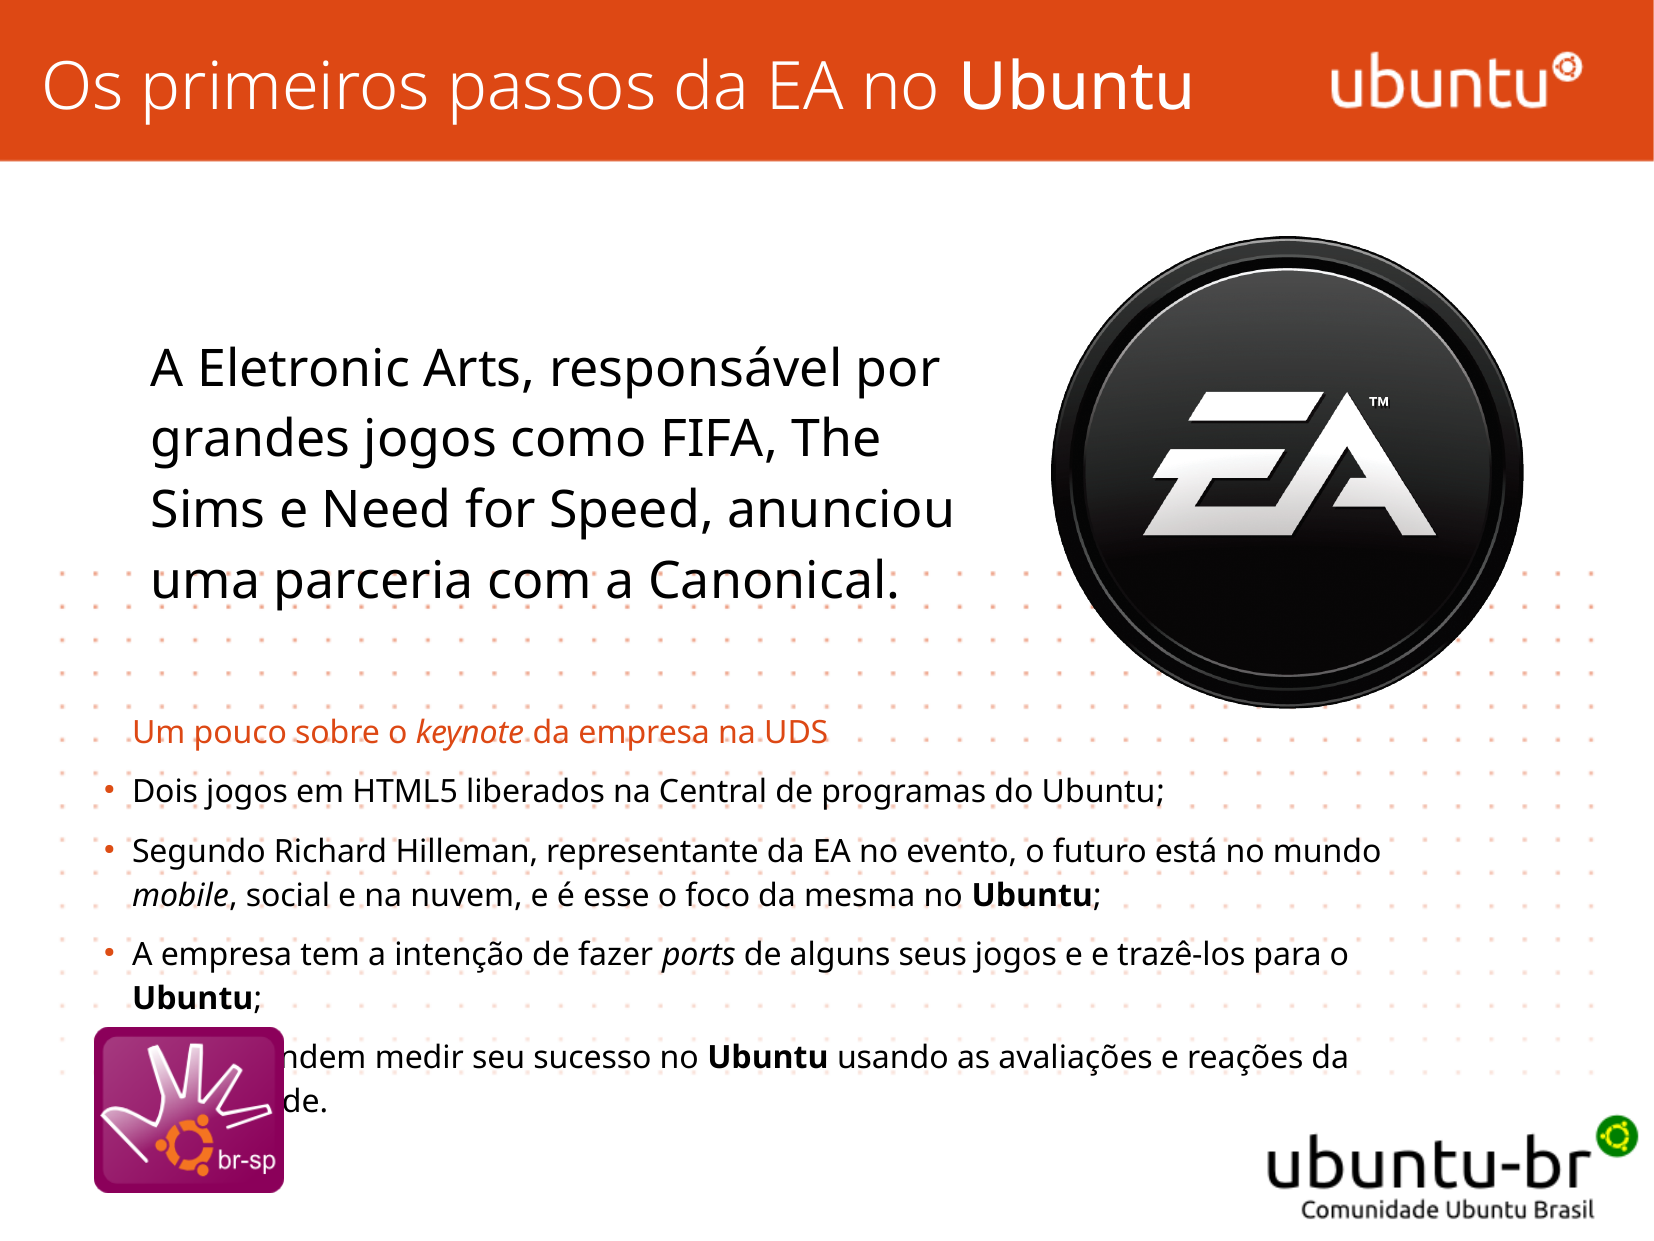

# Os primeiros passos da EA no Ubuntu
A Eletronic Arts, responsável por grandes jogos como FIFA, The Sims e Need for Speed, anunciou uma parceria com a Canonical.
Um pouco sobre o keynote da empresa na UDS
Dois jogos em HTML5 liberados na Central de programas do Ubuntu;
Segundo Richard Hilleman, representante da EA no evento, o futuro está no mundo mobile, social e na nuvem, e é esse o foco da mesma no Ubuntu;
A empresa tem a intenção de fazer ports de alguns seus jogos e e trazê-los para o Ubuntu;
Eles pretendem medir seu sucesso no Ubuntu usando as avaliações e reações da comunidade.